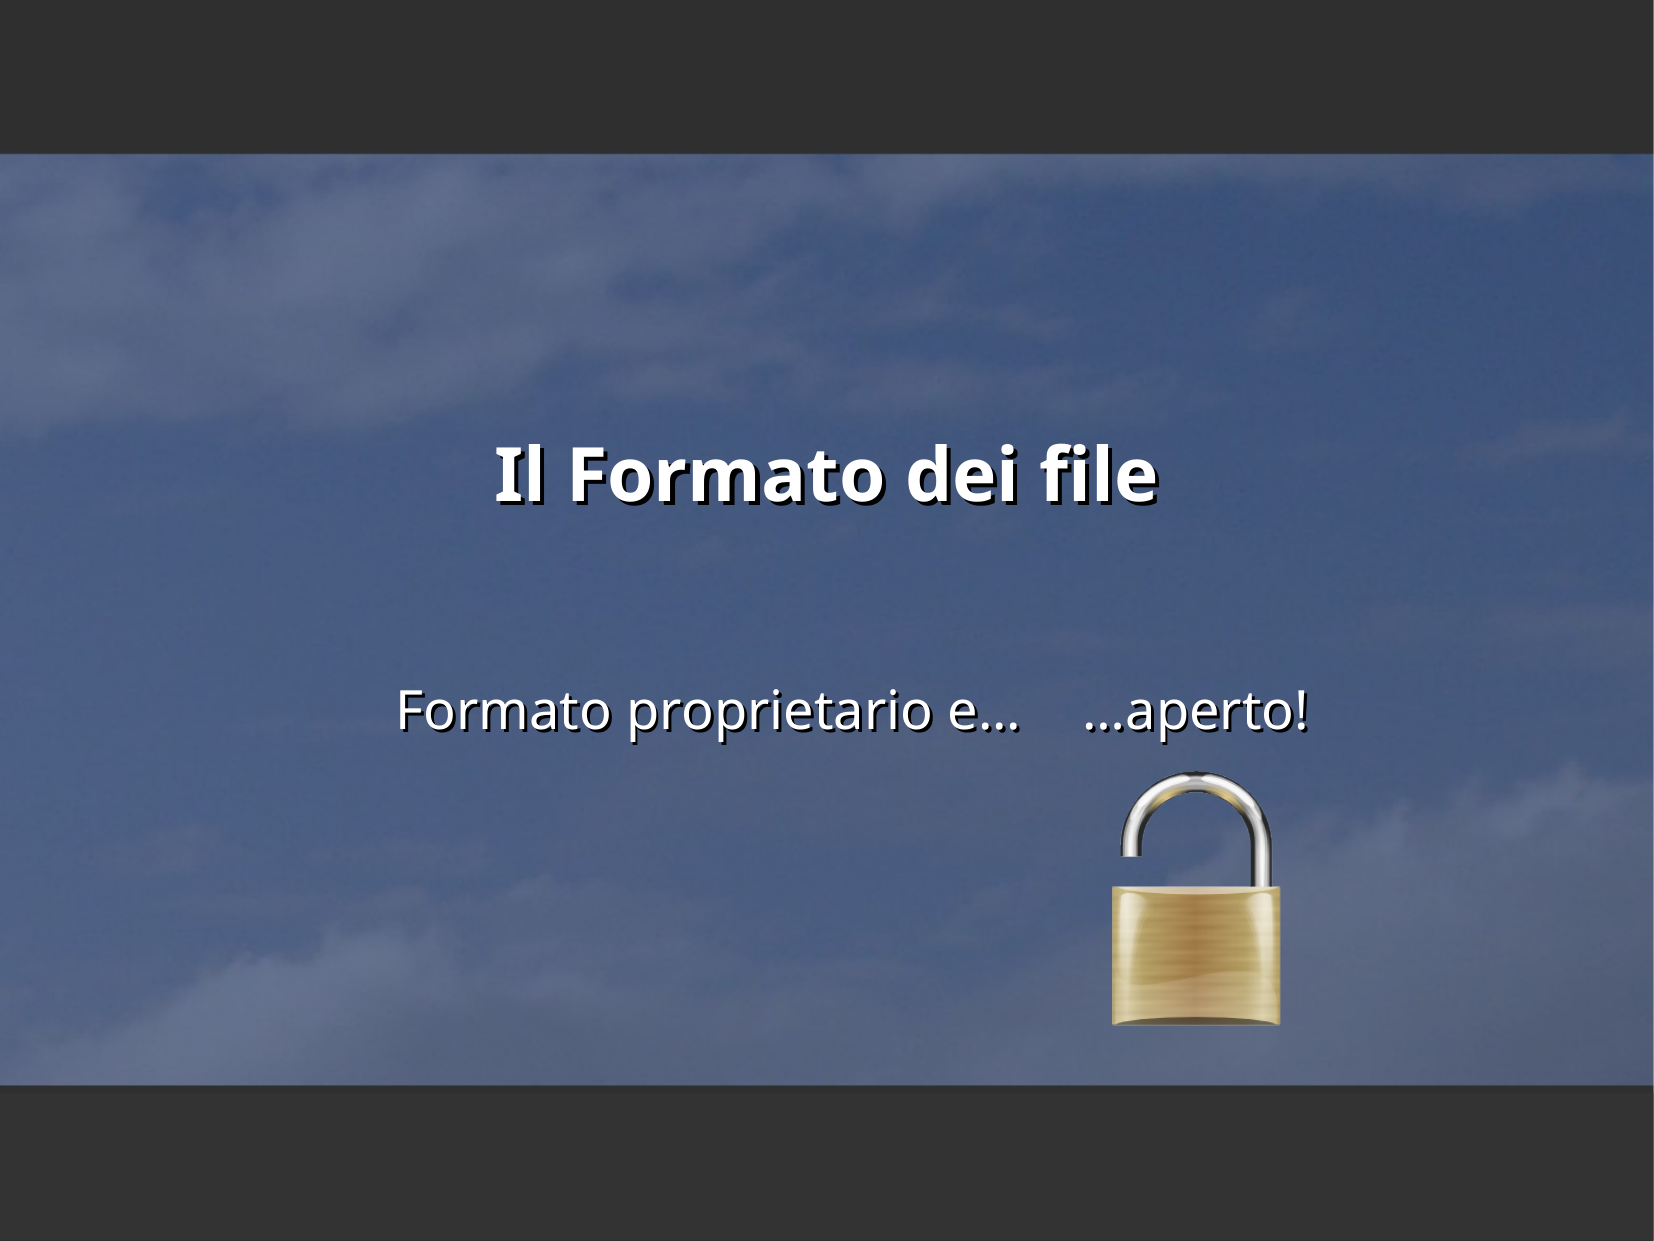

# Il Formato dei file
Formato proprietario e...
…aperto!